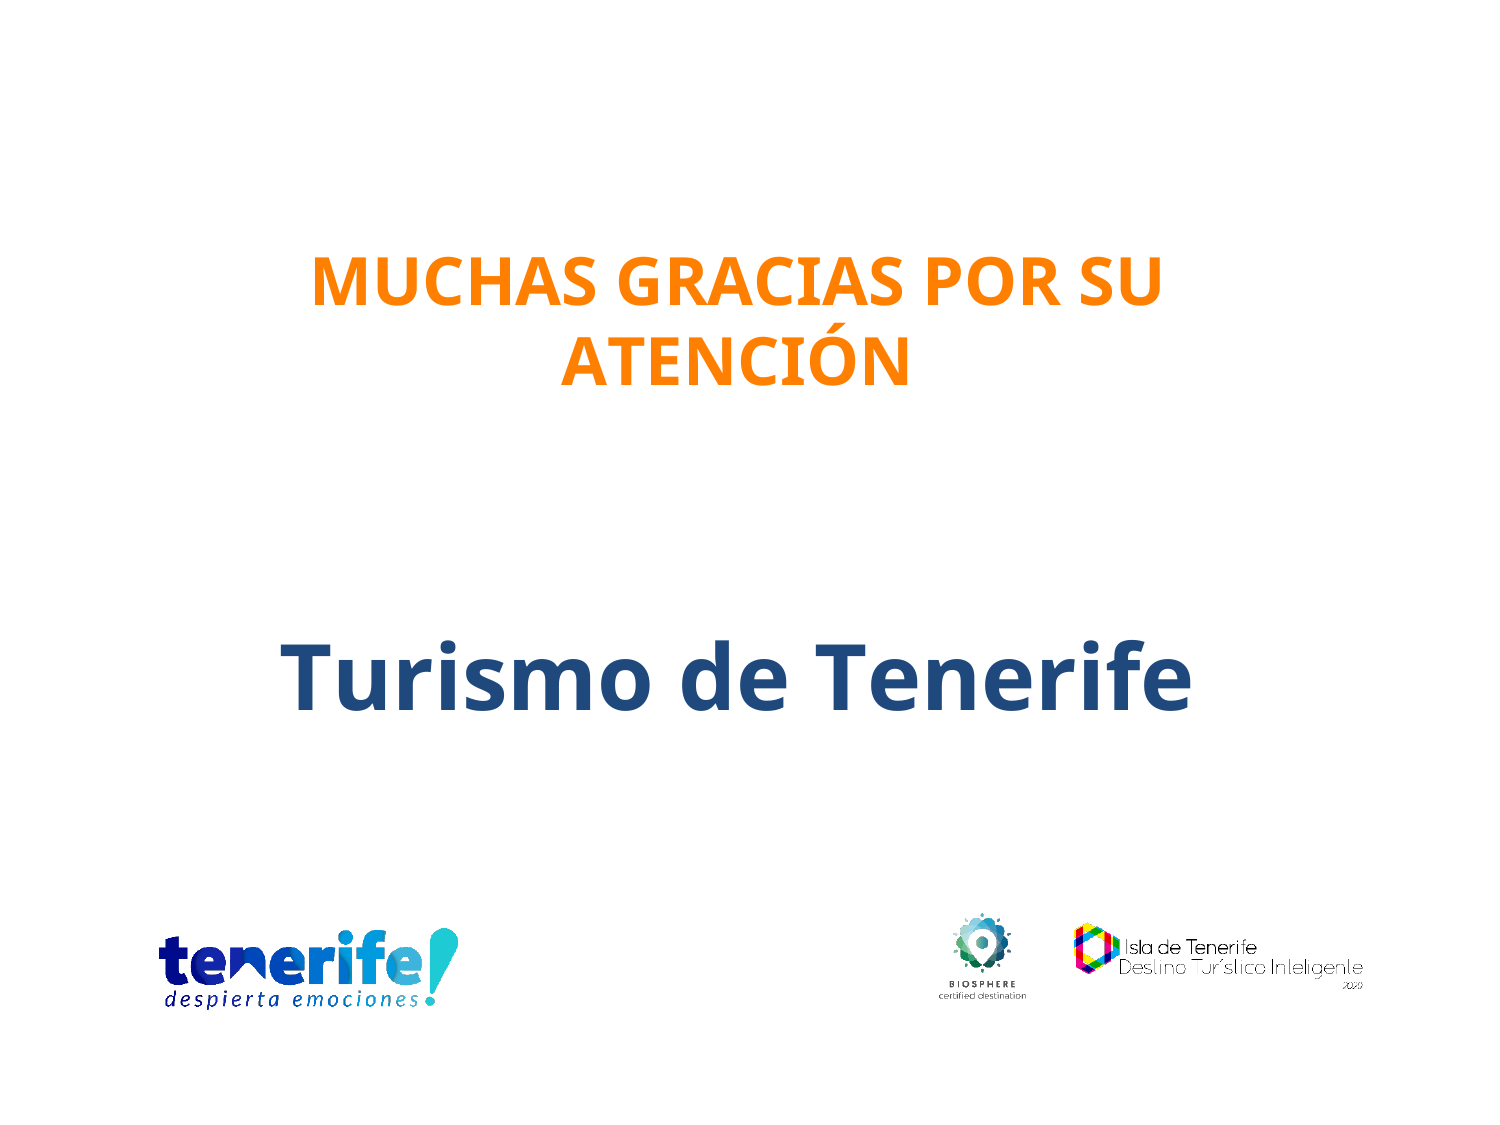

MUCHAS GRACIAS POR SU ATENCIÓN
Turismo de Tenerife